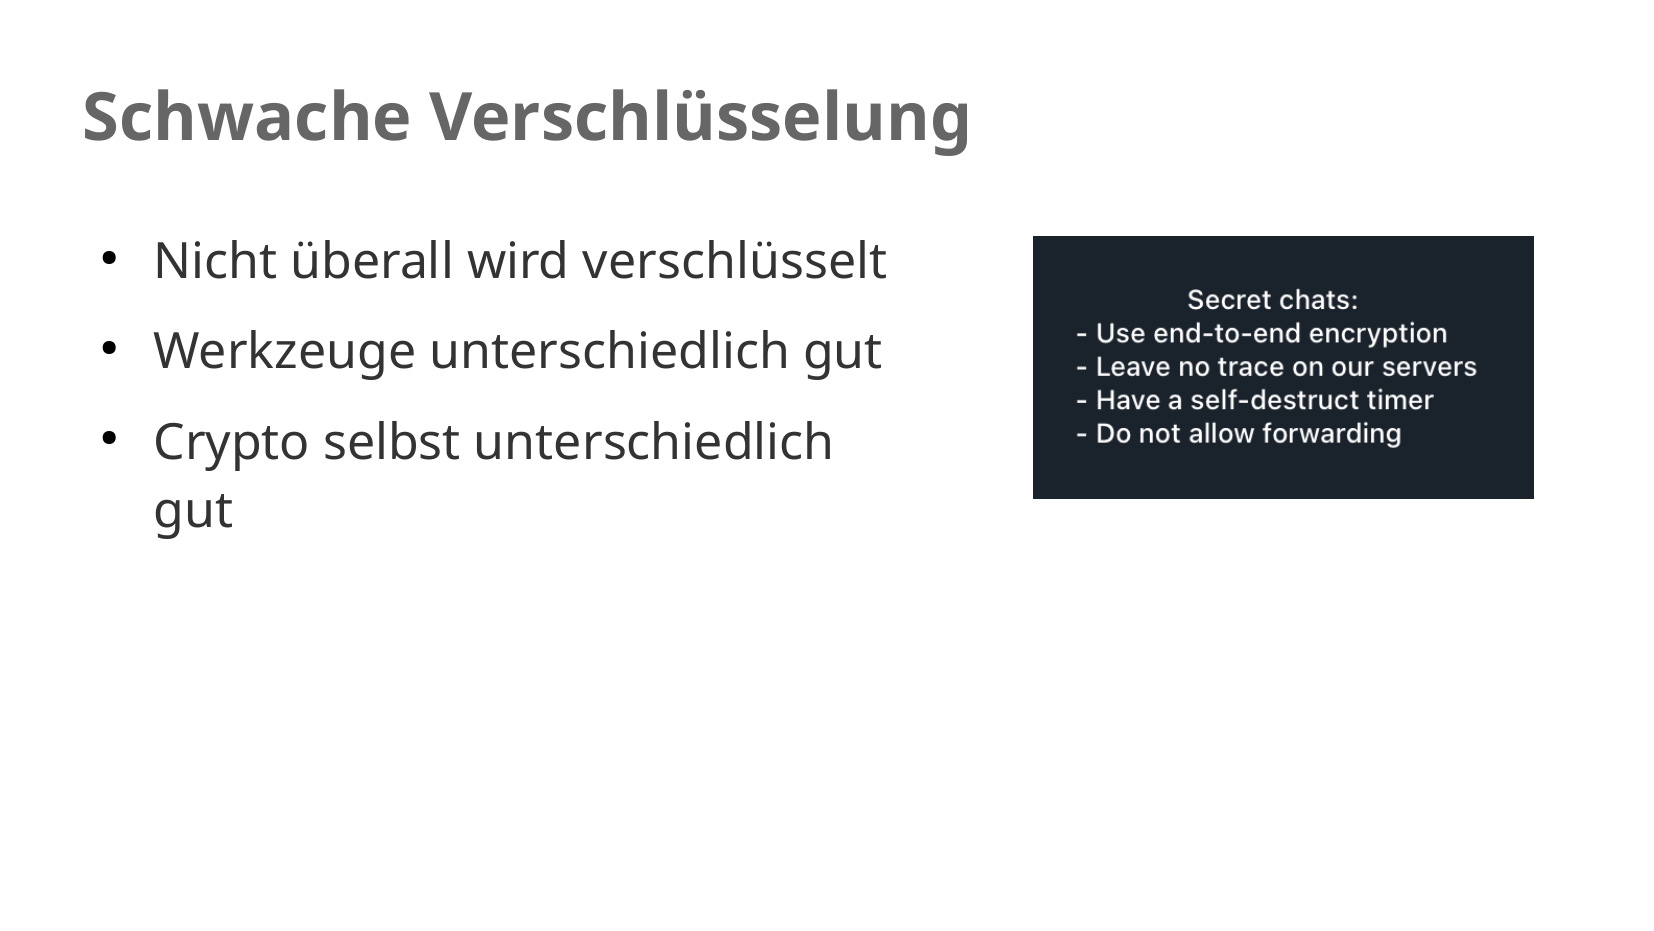

# Schwache Verschlüsselung
Nicht überall wird verschlüsselt
Werkzeuge unterschiedlich gut
Crypto selbst unterschiedlich gut